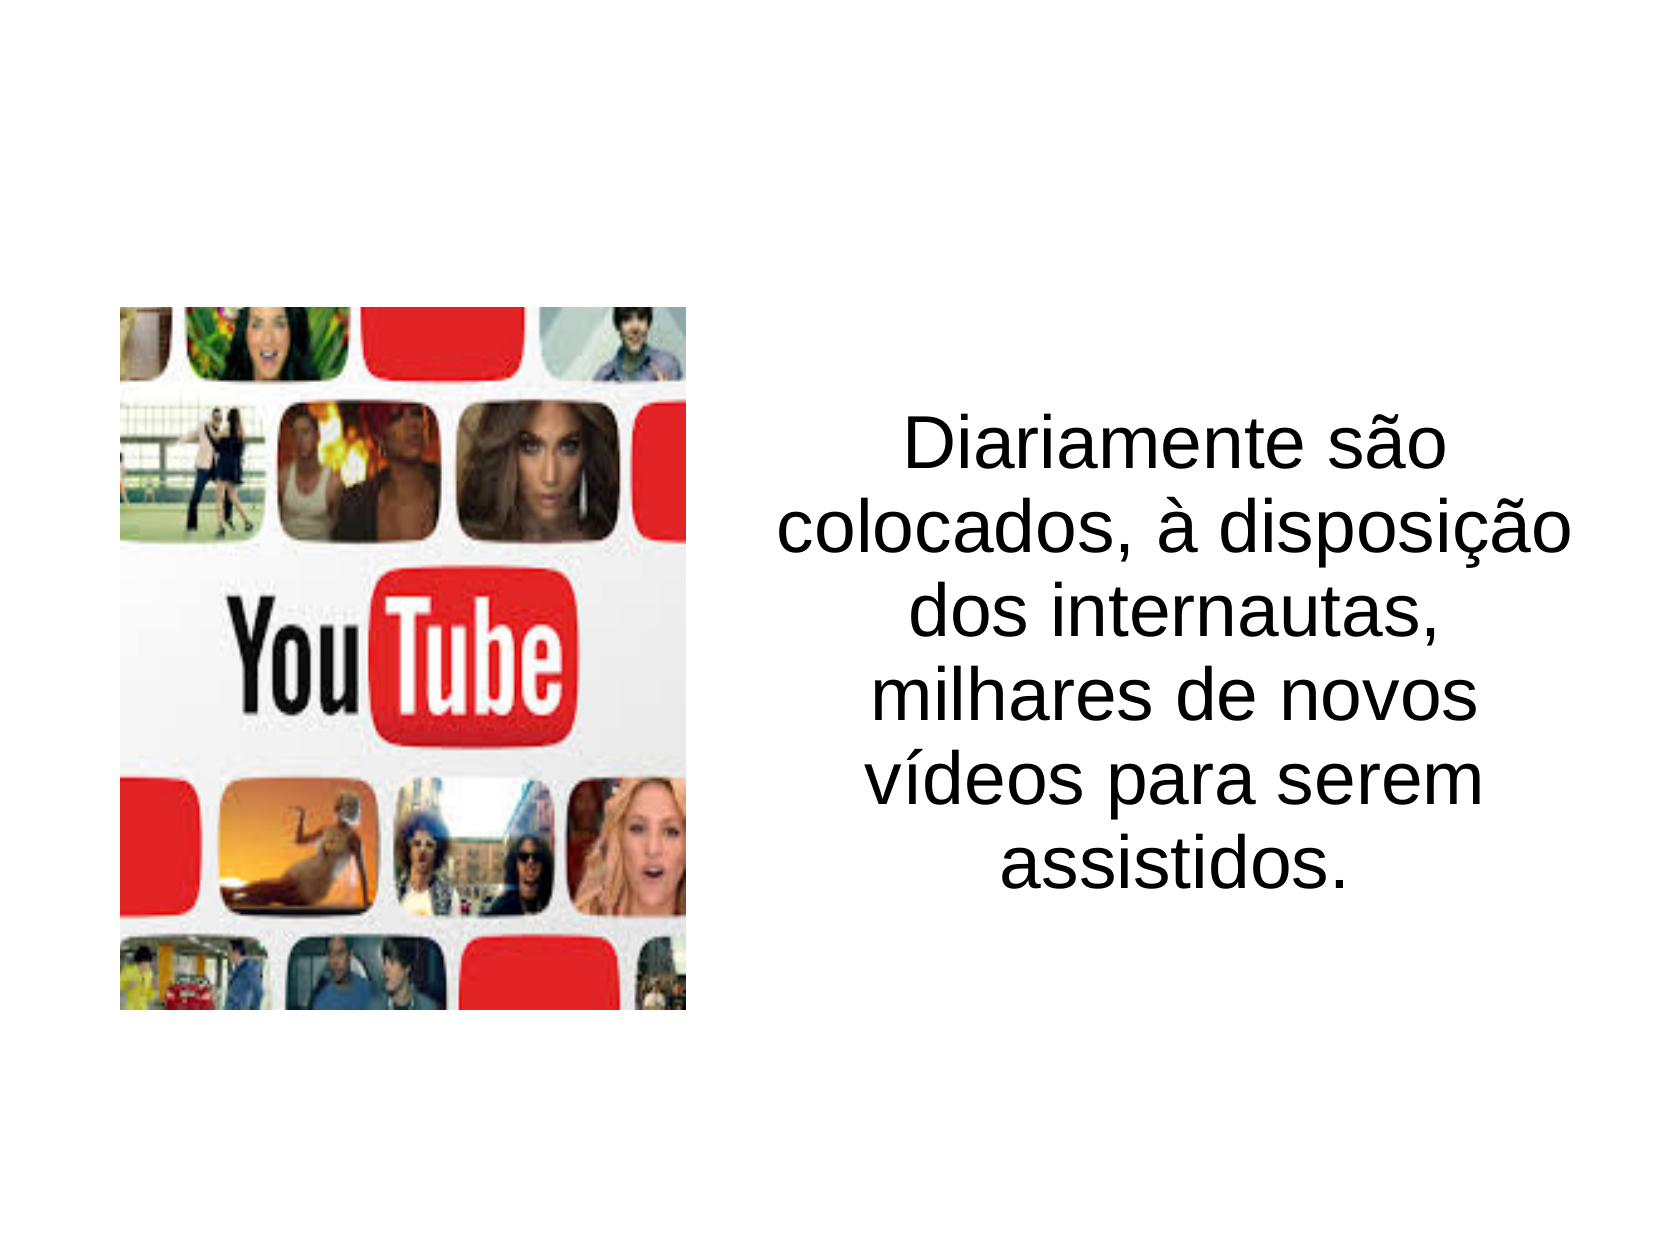

# Diariamente são colocados, à disposição dos internautas, milhares de novos vídeos para serem assistidos.